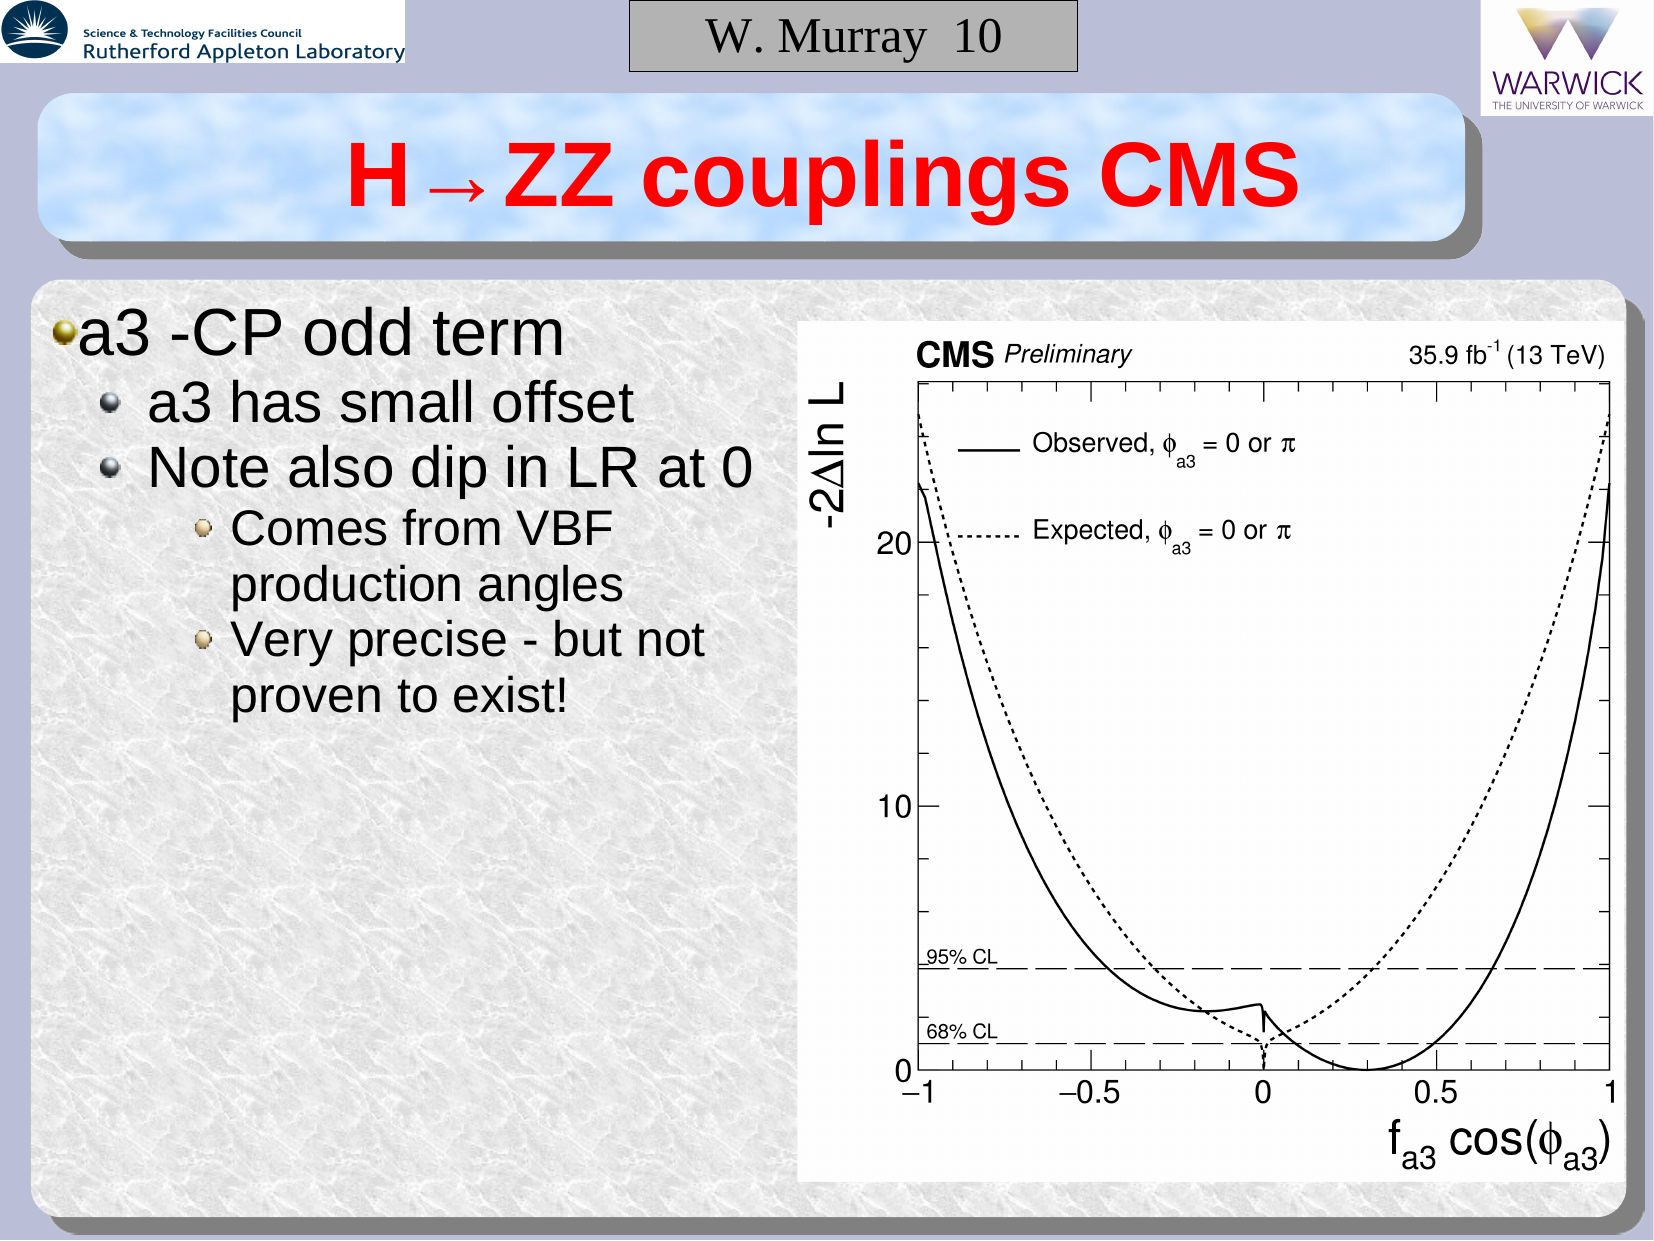

# H→ZZ couplings CMS
a3 -CP odd term
a3 has small offset
Note also dip in LR at 0
Comes from VBF
production angles
Very precise - but not
proven to exist!